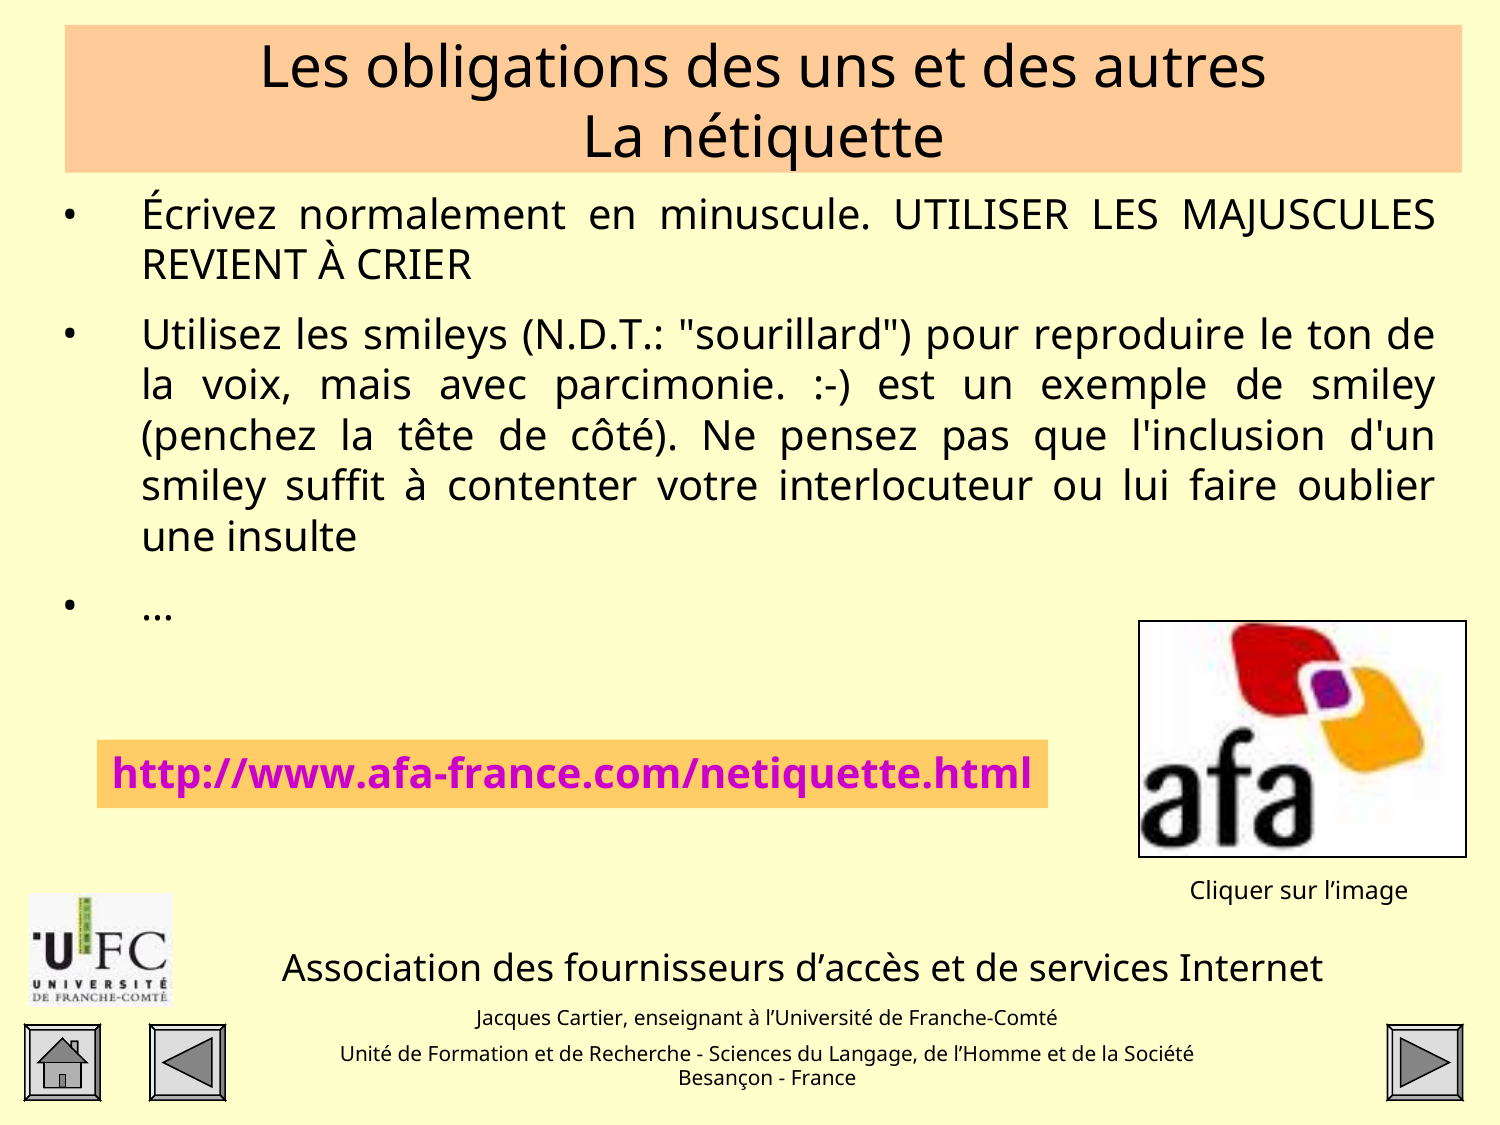

# Les obligations des uns et des autres La nétiquette
Écrivez normalement en minuscule. UTILISER LES MAJUSCULES REVIENT À CRIER
Utilisez les smileys (N.D.T.: "sourillard") pour reproduire le ton de la voix, mais avec parcimonie. :-) est un exemple de smiley (penchez la tête de côté). Ne pensez pas que l'inclusion d'un smiley suffit à contenter votre interlocuteur ou lui faire oublier une insulte
…
http://www.afa-france.com/netiquette.html
Cliquer sur l’image
Association des fournisseurs d’accès et de services Internet